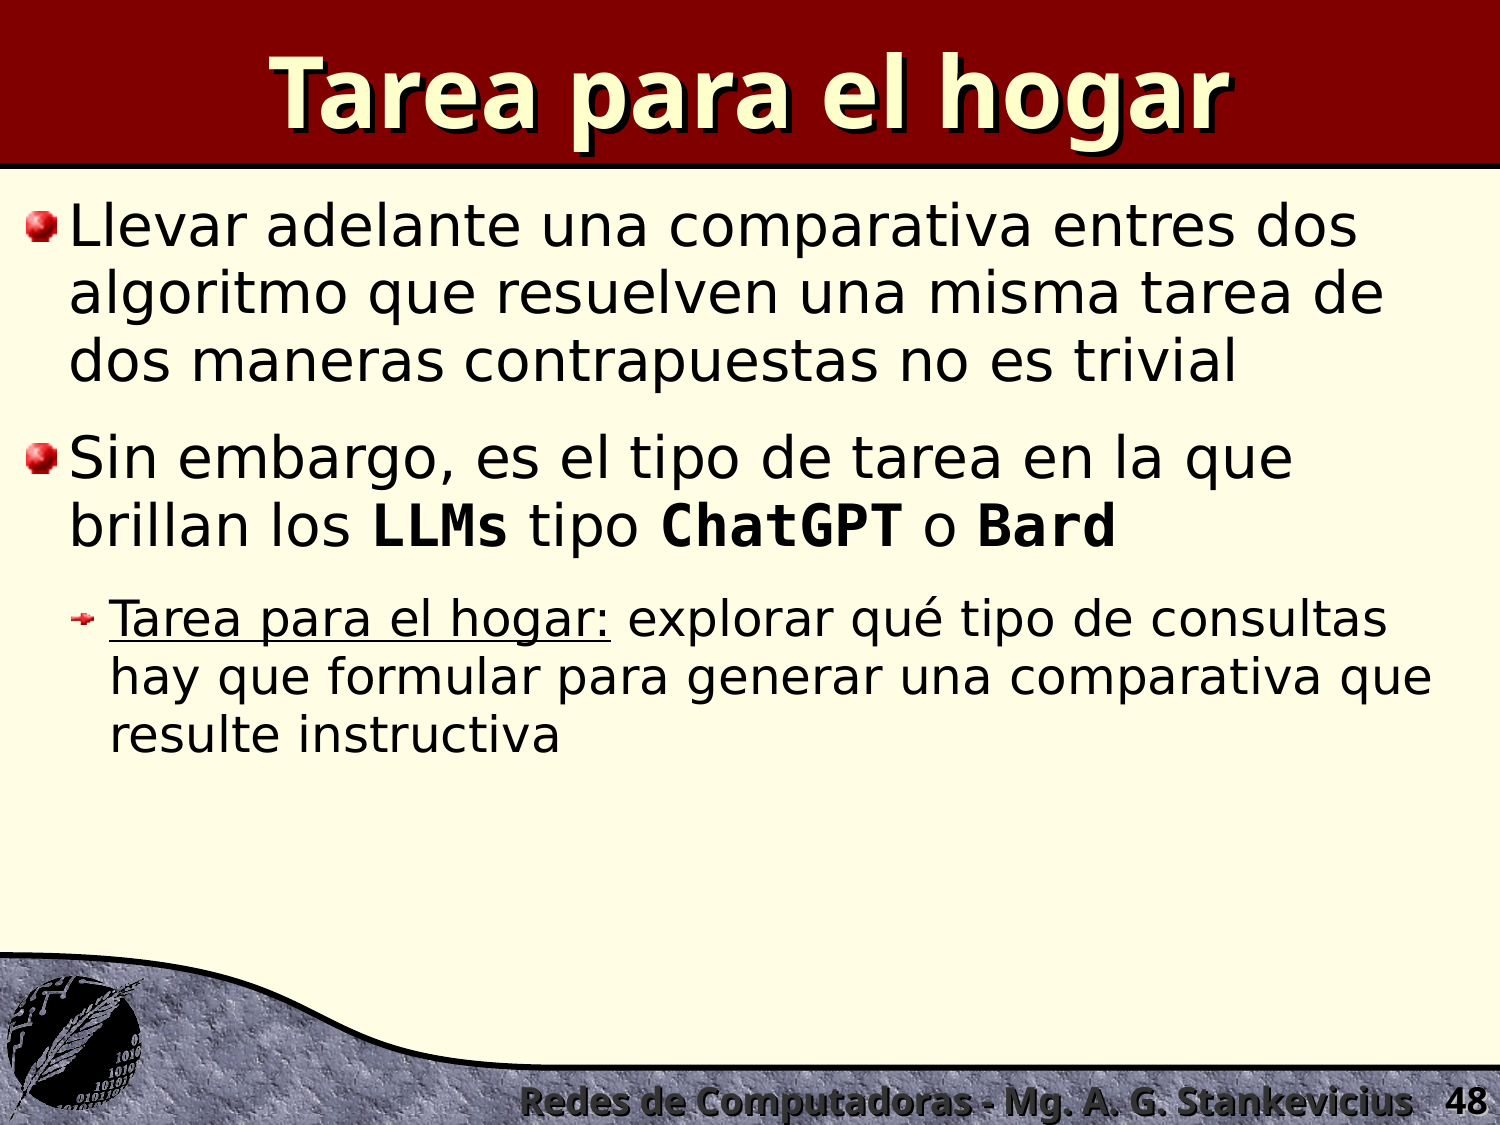

# Tarea para el hogar
Llevar adelante una comparativa entres dos algoritmo que resuelven una misma tarea de dos maneras contrapuestas no es trivial
Sin embargo, es el tipo de tarea en la que brillan los LLMs tipo ChatGPT o Bard
Tarea para el hogar: explorar qué tipo de consultas hay que formular para generar una comparativa que resulte instructiva
48